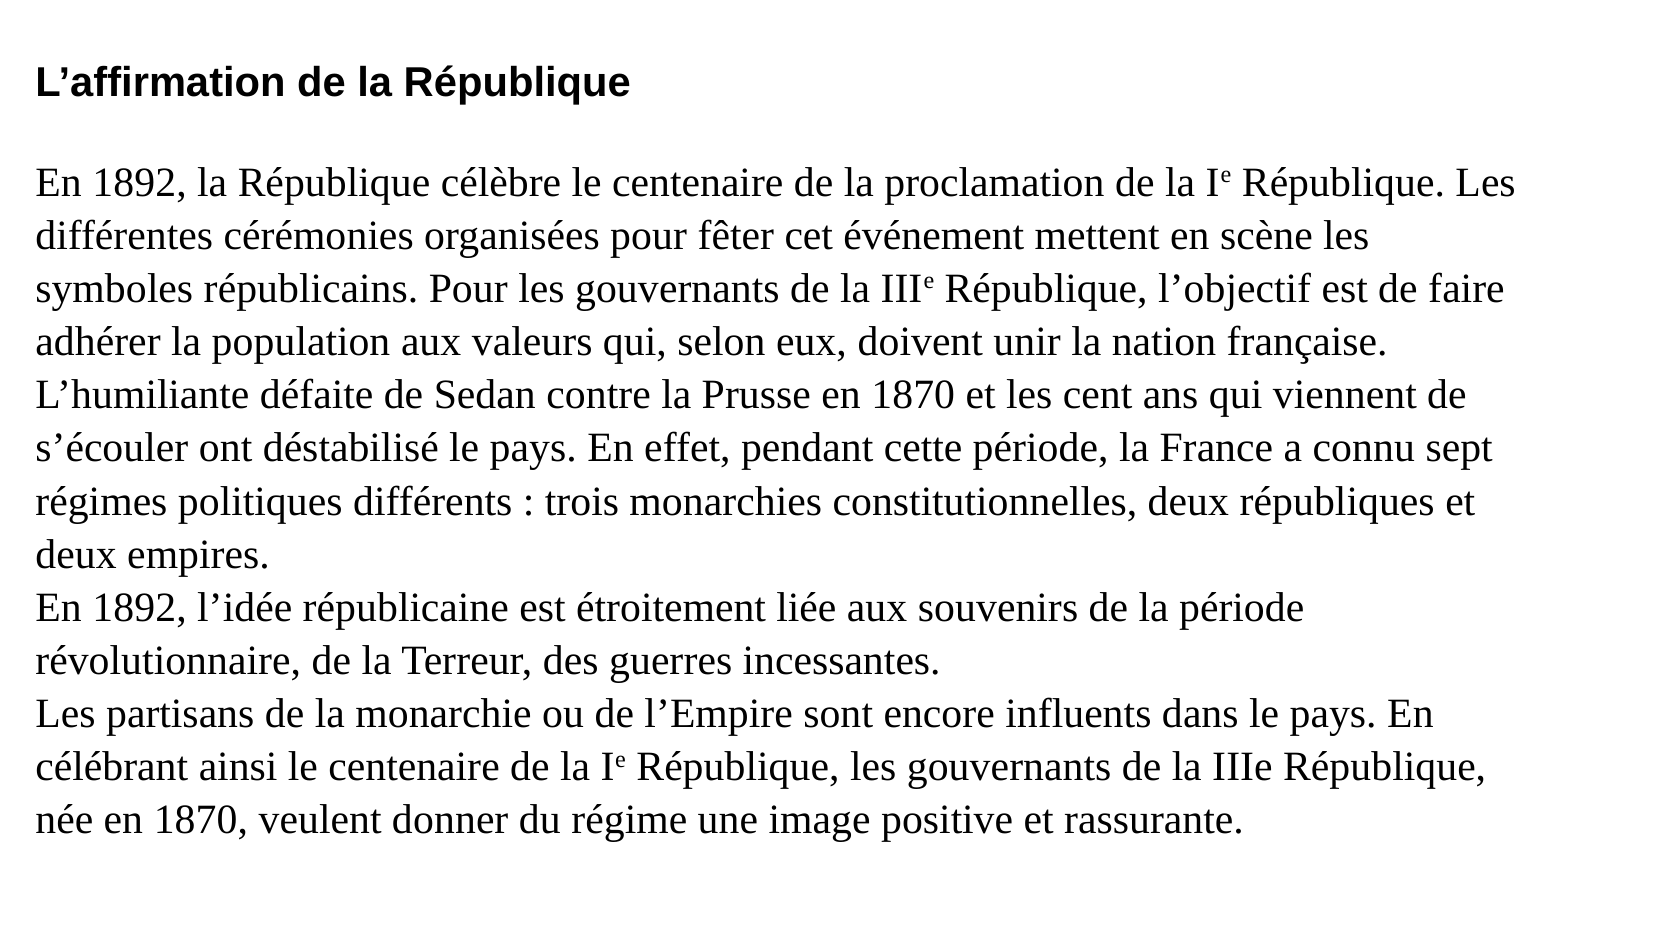

L’affirmation de la République
En 1892, la République célèbre le centenaire de la proclamation de la Ie République. Les différentes cérémonies organisées pour fêter cet événement mettent en scène les symboles républicains. Pour les gouvernants de la IIIe République, l’objectif est de faire adhérer la population aux valeurs qui, selon eux, doivent unir la nation française.
L’humiliante défaite de Sedan contre la Prusse en 1870 et les cent ans qui viennent de s’écouler ont déstabilisé le pays. En effet, pendant cette période, la France a connu sept régimes politiques différents : trois monarchies constitutionnelles, deux républiques et deux empires.
En 1892, l’idée républicaine est étroitement liée aux souvenirs de la période révolutionnaire, de la Terreur, des guerres incessantes.
Les partisans de la monarchie ou de l’Empire sont encore influents dans le pays. En célébrant ainsi le centenaire de la Ie République, les gouvernants de la IIIe République, née en 1870, veulent donner du régime une image positive et rassurante.